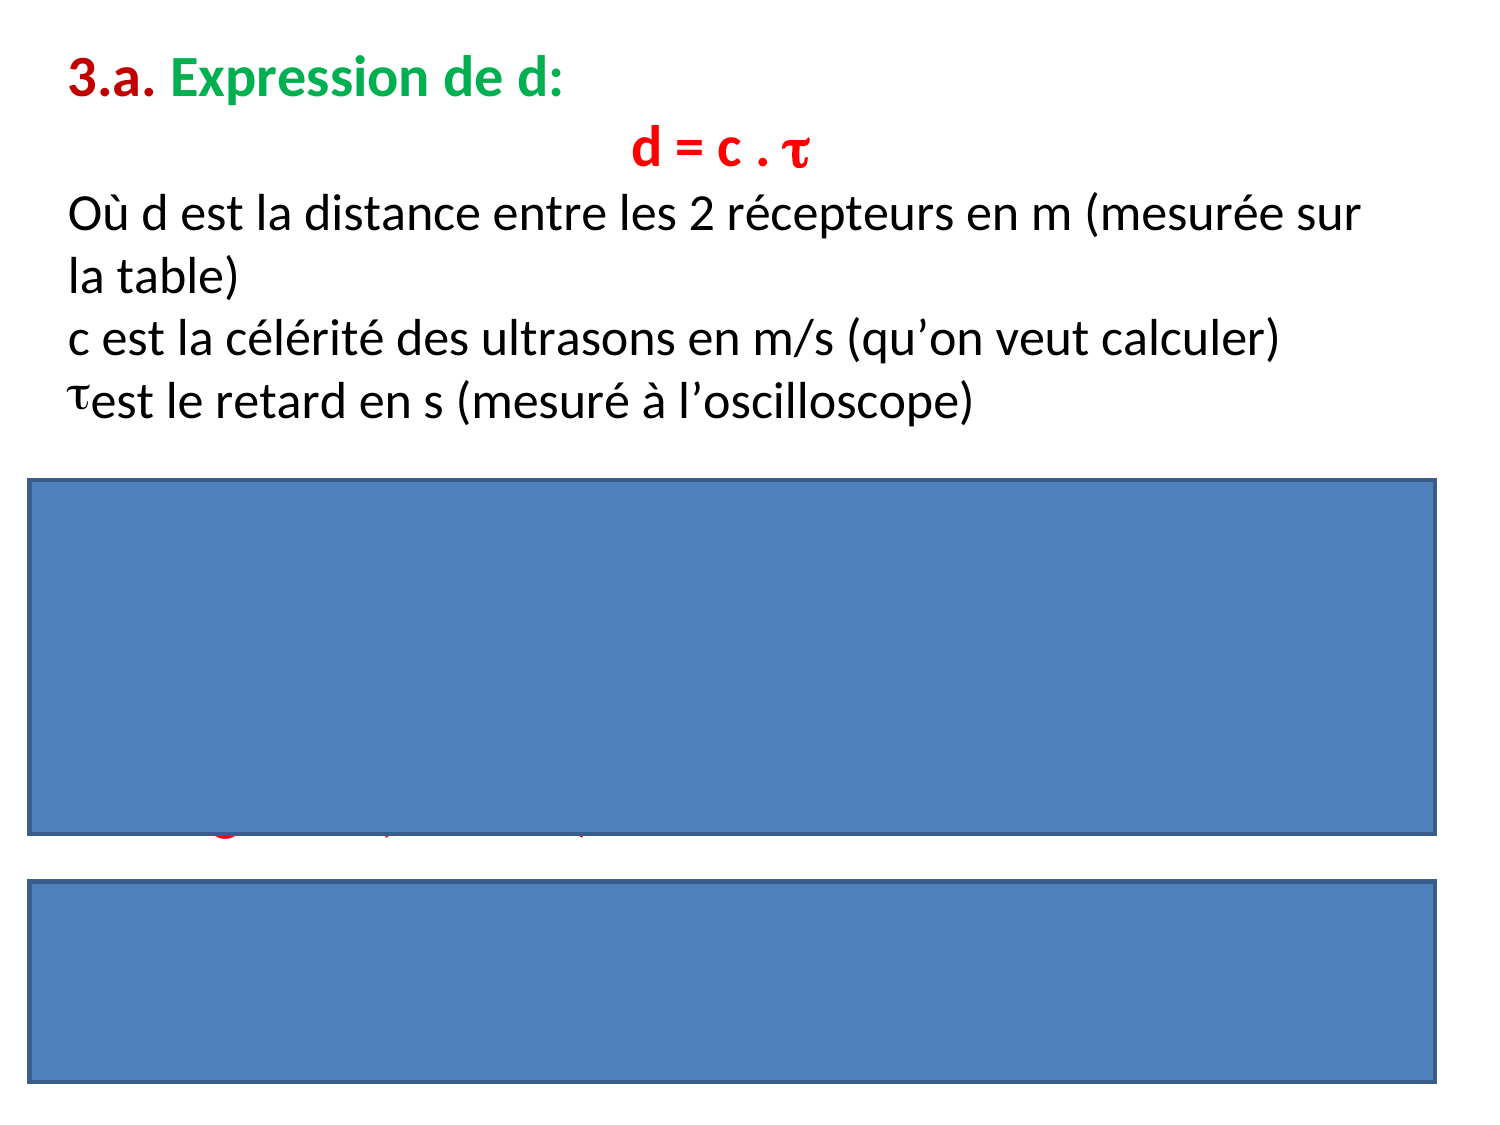

3.a. Expression de d:
d = c . 
Où d est la distance entre les 2 récepteurs en m (mesurée sur la table)
c est la célérité des ultrasons en m/s (qu’on veut calculer)
est le retard en s (mesuré à l’oscilloscope)
3.b. Modélisation: D’après l’expression du 3.a,:
 le graphique d =f() est une droite passant par l’origine. Il faut donc faire une modélisation linéaire.
 Le coefficient directeur de la droite (« a » en maths) sera égal à c (célérité).
La modélisation est correcte car le coefficient de corrélation vaut 0,99 (presque égal à 1).